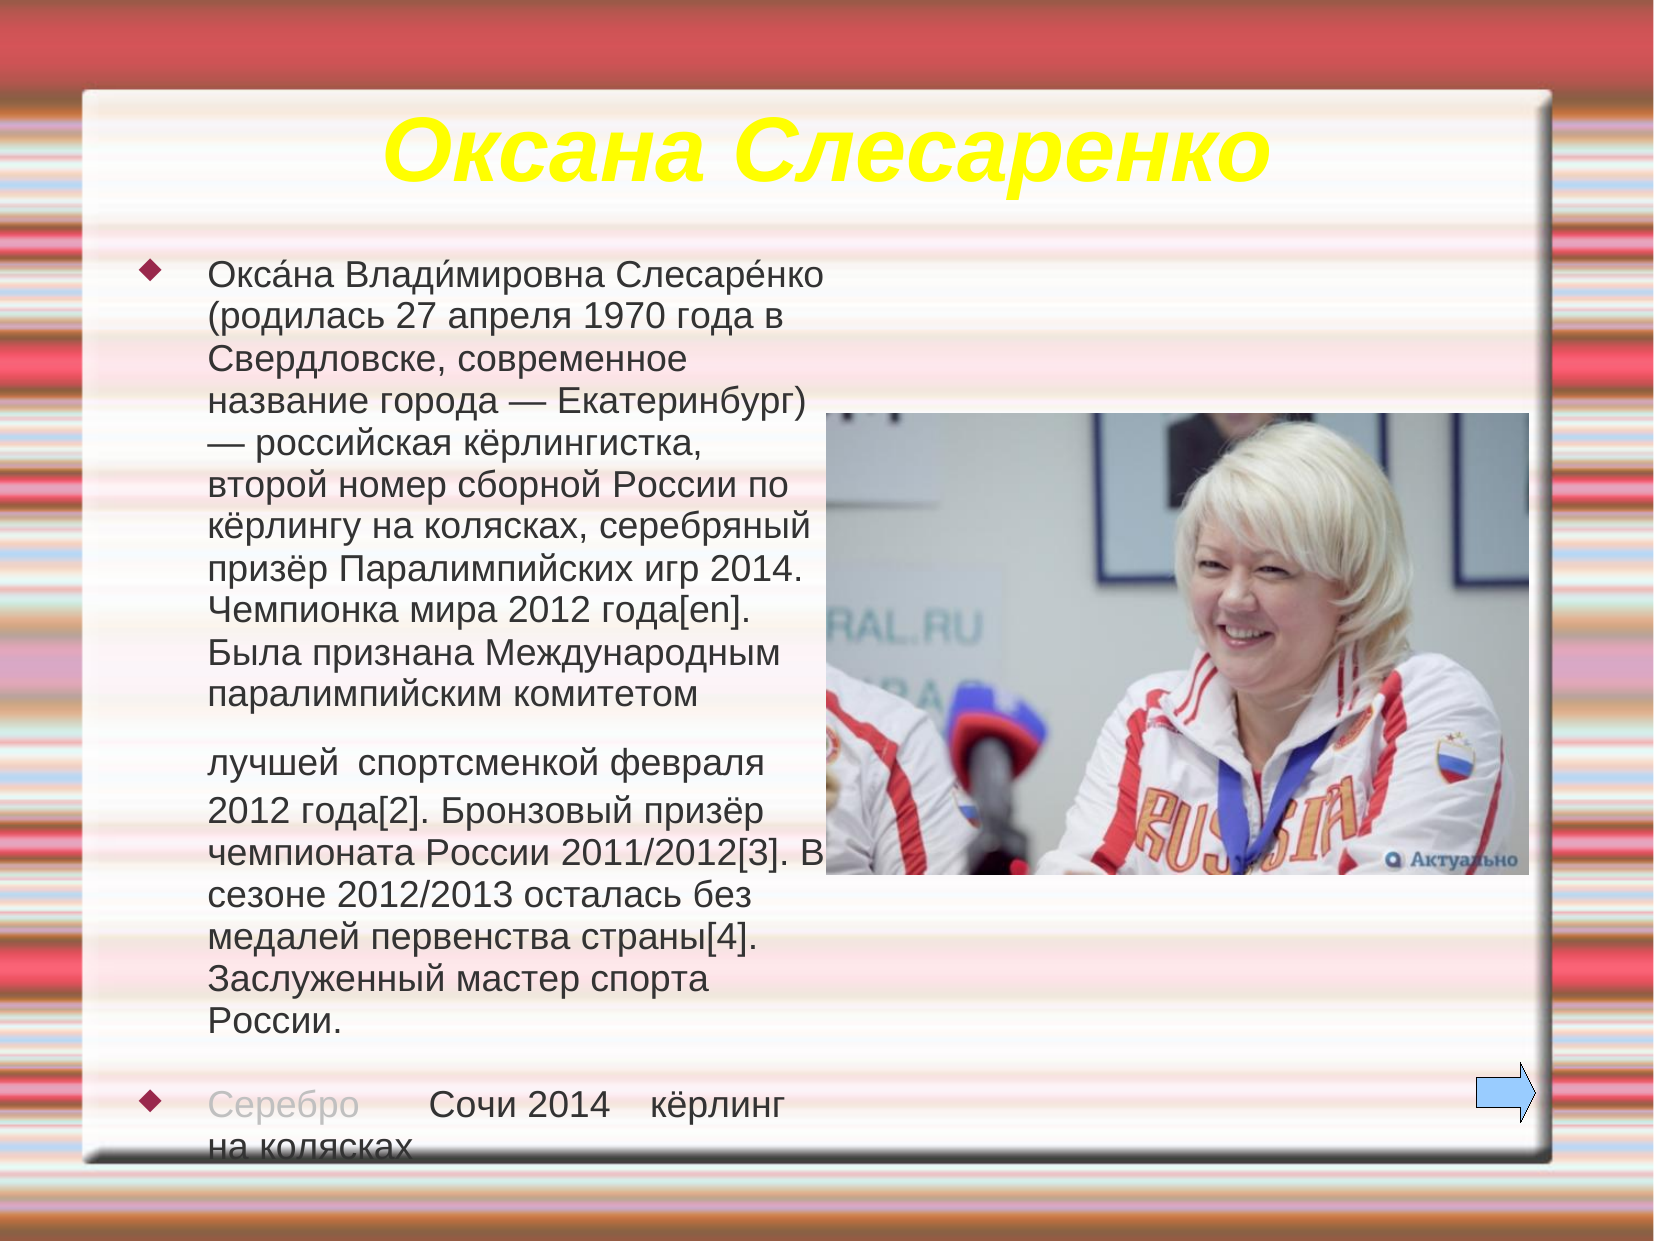

# Оксана Слесаренко
Окса́на Влади́мировна Слесаре́нко (родилась 27 апреля 1970 года в Свердловске, современное название города — Екатеринбург) — российская кёрлингистка, второй номер сборной России по кёрлингу на колясках, серебряный призёр Паралимпийских игр 2014. Чемпионка мира 2012 года[en]. Была признана Международным паралимпийским комитетом лучшей спортсменкой февраля 2012 года[2]. Бронзовый призёр чемпионата России 2011/2012[3]. В сезоне 2012/2013 осталась без медалей первенства страны[4]. Заслуженный мастер спорта России.
Серебро 	Сочи 2014 	кёрлинг на колясках